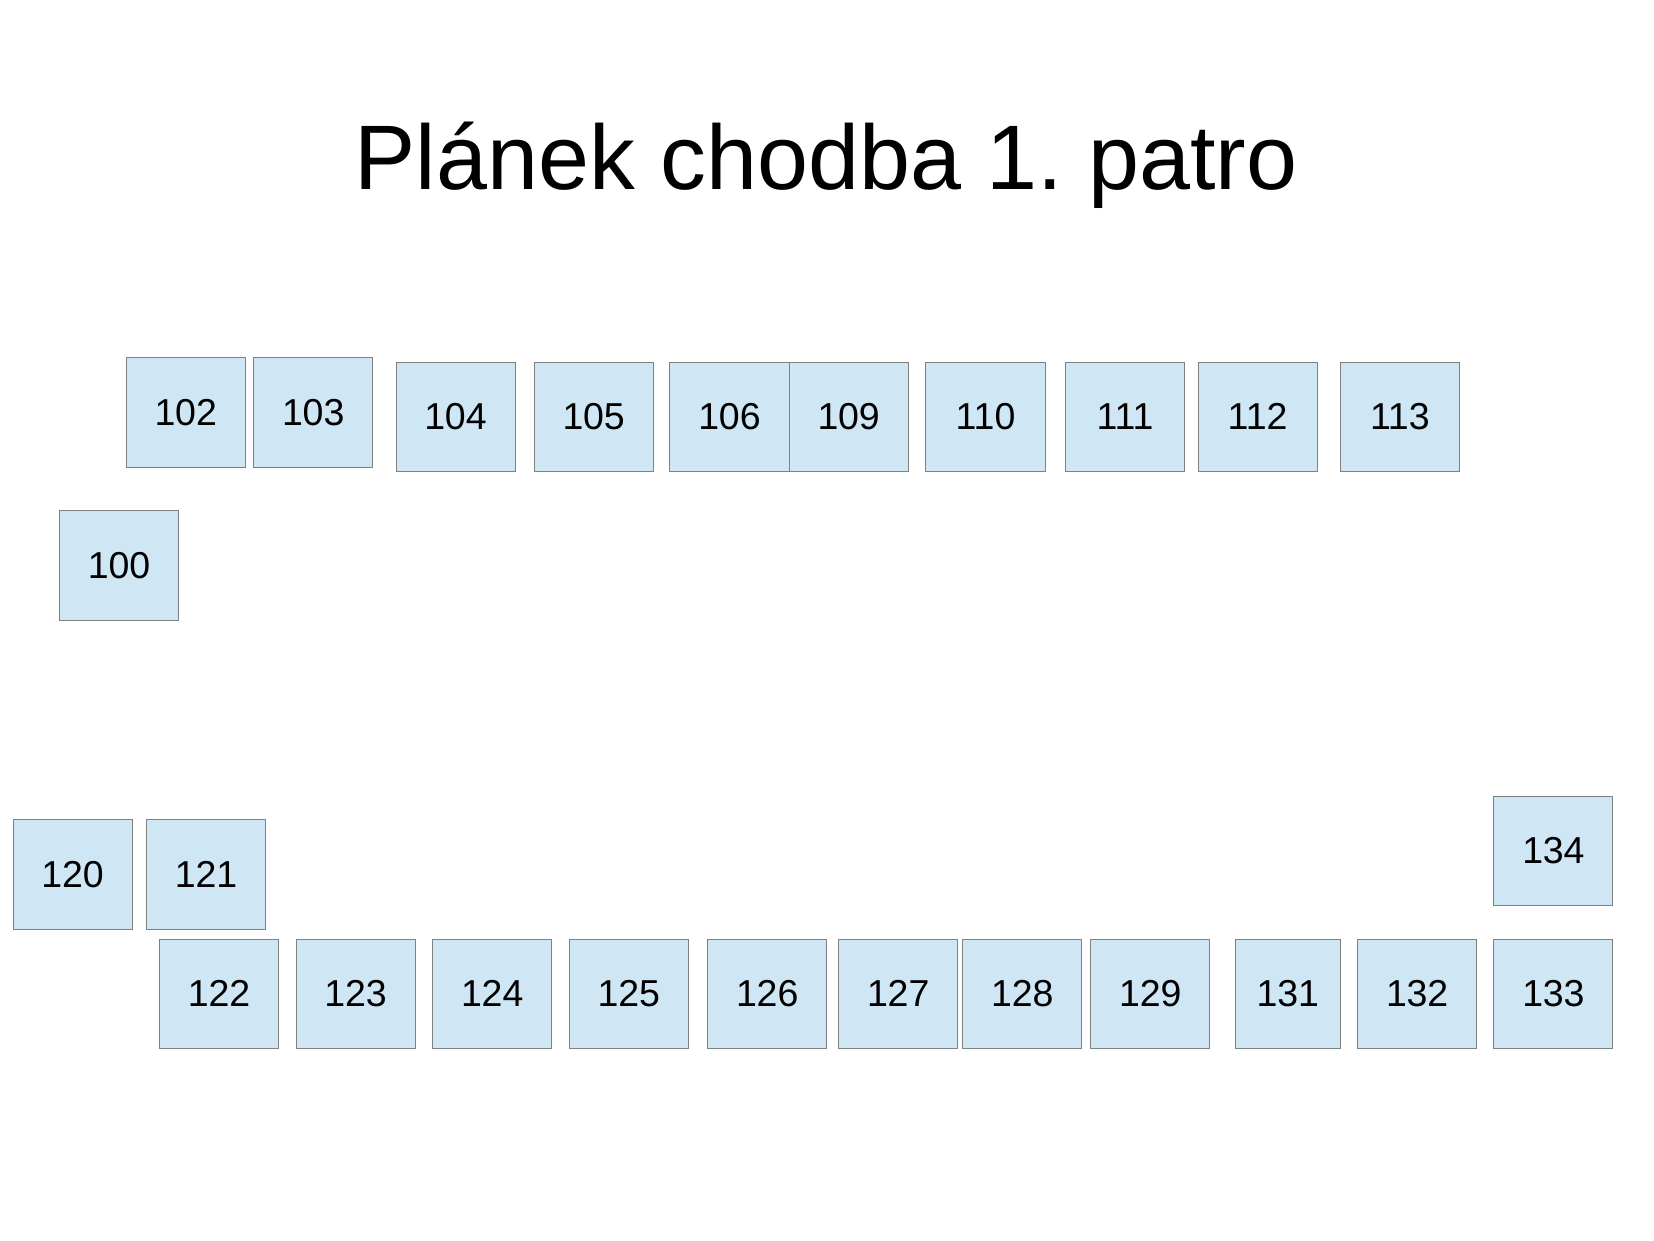

# Plánek chodba 1. patro
102
103
104
105
106
109
110
111
112
113
100
134
120
121
122
123
124
125
126
127
128
129
131
132
133